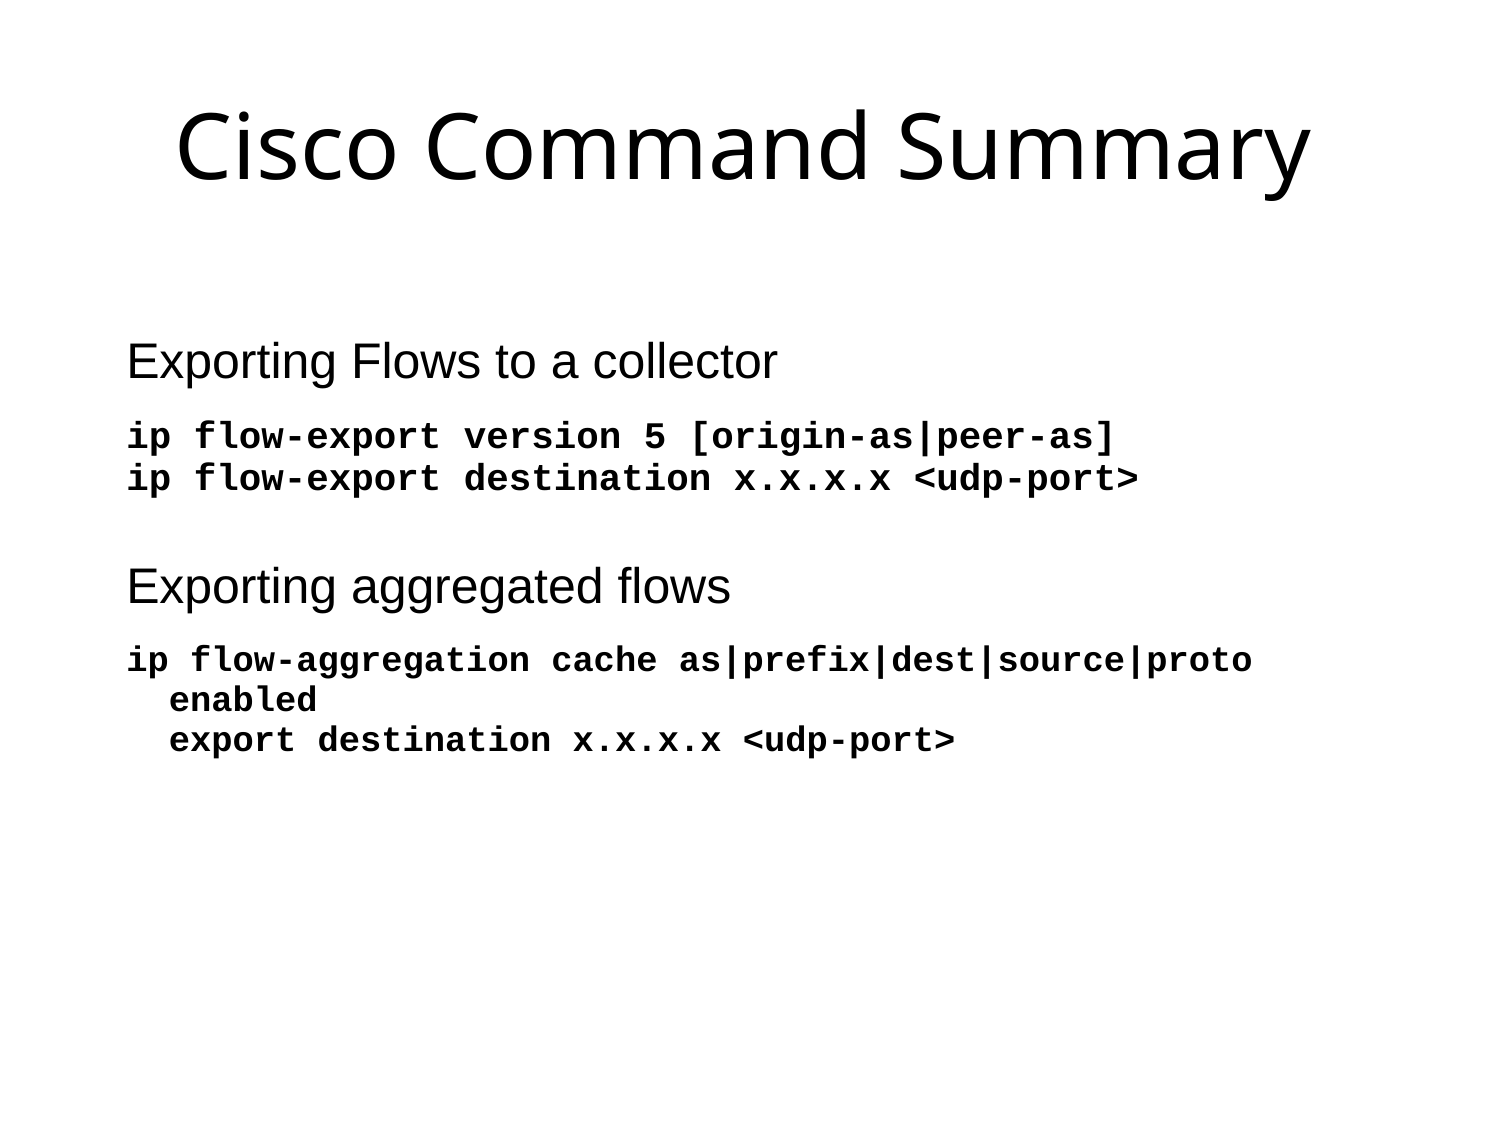

# Cisco Command Summary
Exporting Flows to a collector
ip flow-export version 5 [origin-as|peer-as]
ip flow-export destination x.x.x.x <udp-port>
Exporting aggregated flows
ip flow-aggregation cache as|prefix|dest|source|proto
 enabled
 export destination x.x.x.x <udp-port>